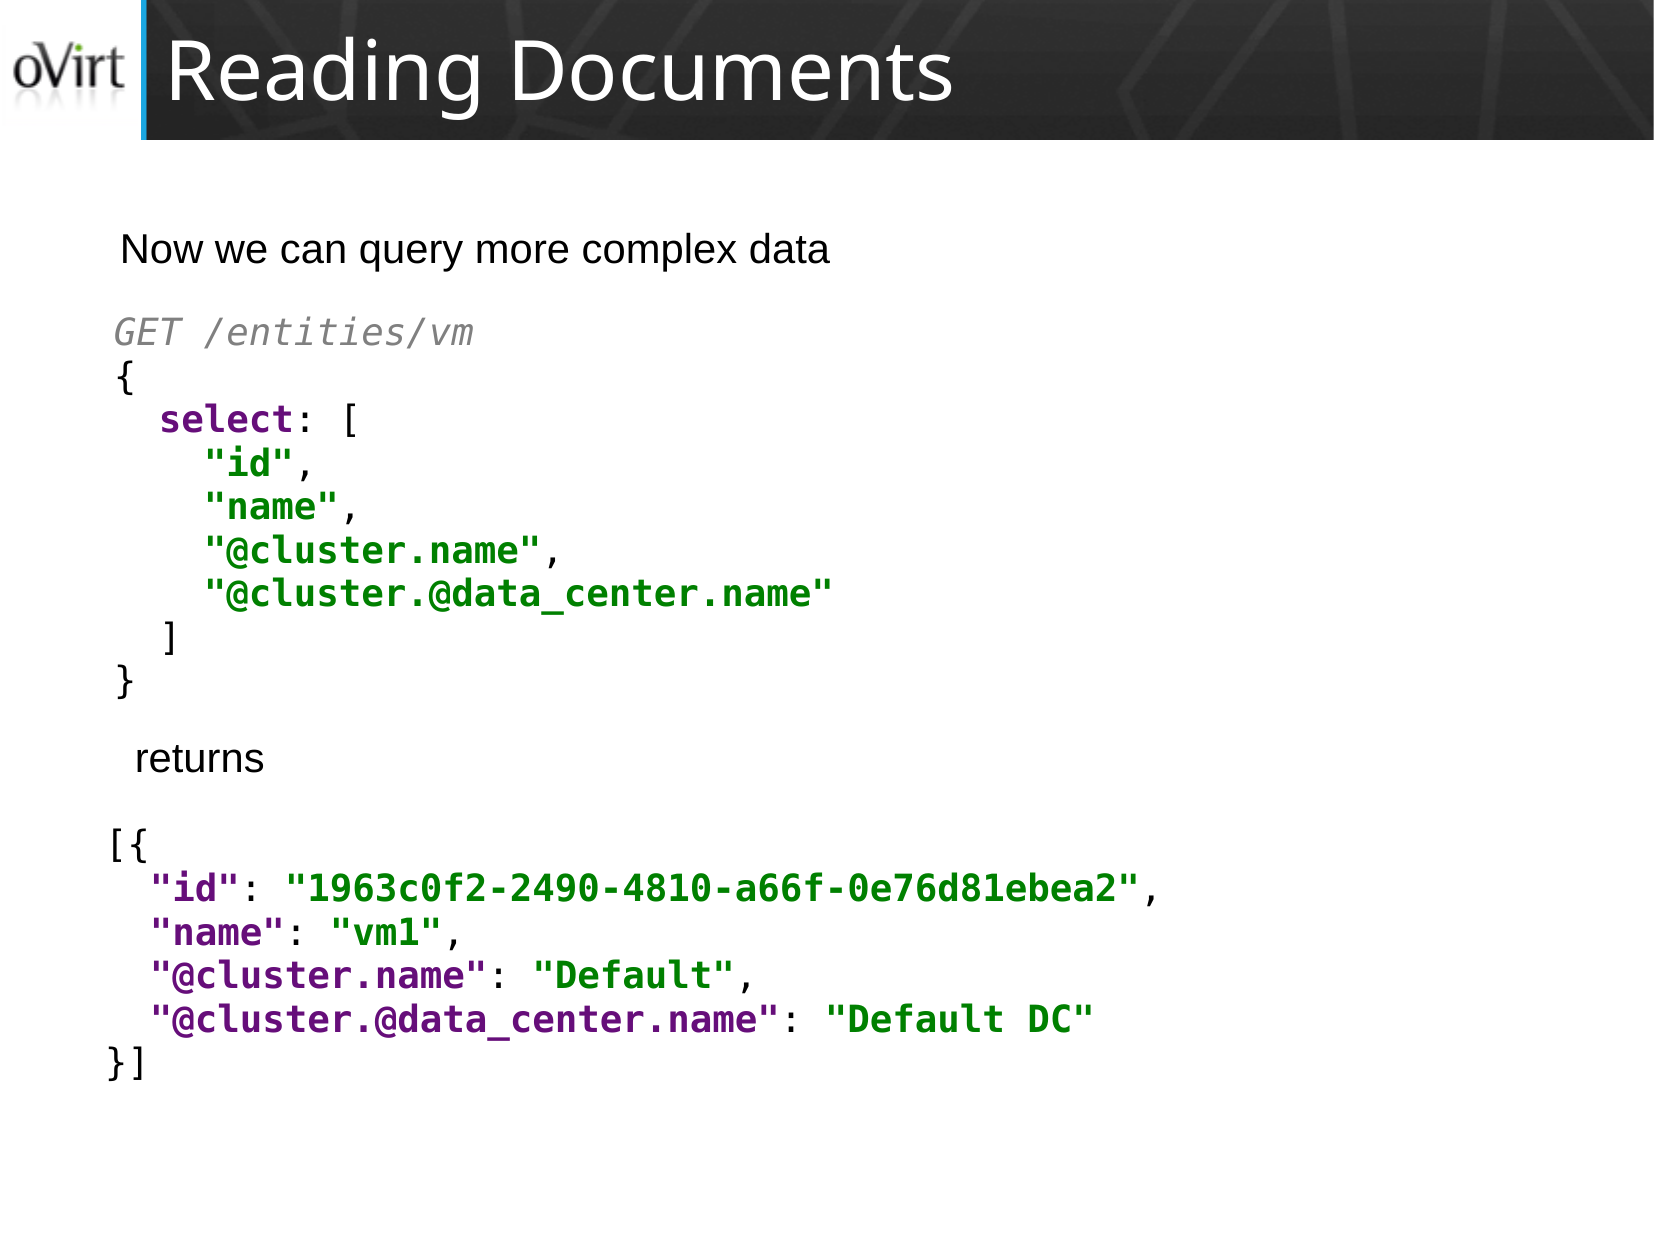

# Reading Documents
Now we can query more complex data
GET /entities/vm
{
 select: [
 "id",
 "name",
 "@cluster.name",
 "@cluster.@data_center.name"
 ]
}
returns
[{
 "id": "1963c0f2-2490-4810-a66f-0e76d81ebea2",
 "name": "vm1",
 "@cluster.name": "Default",
 "@cluster.@data_center.name": "Default DC"
}]